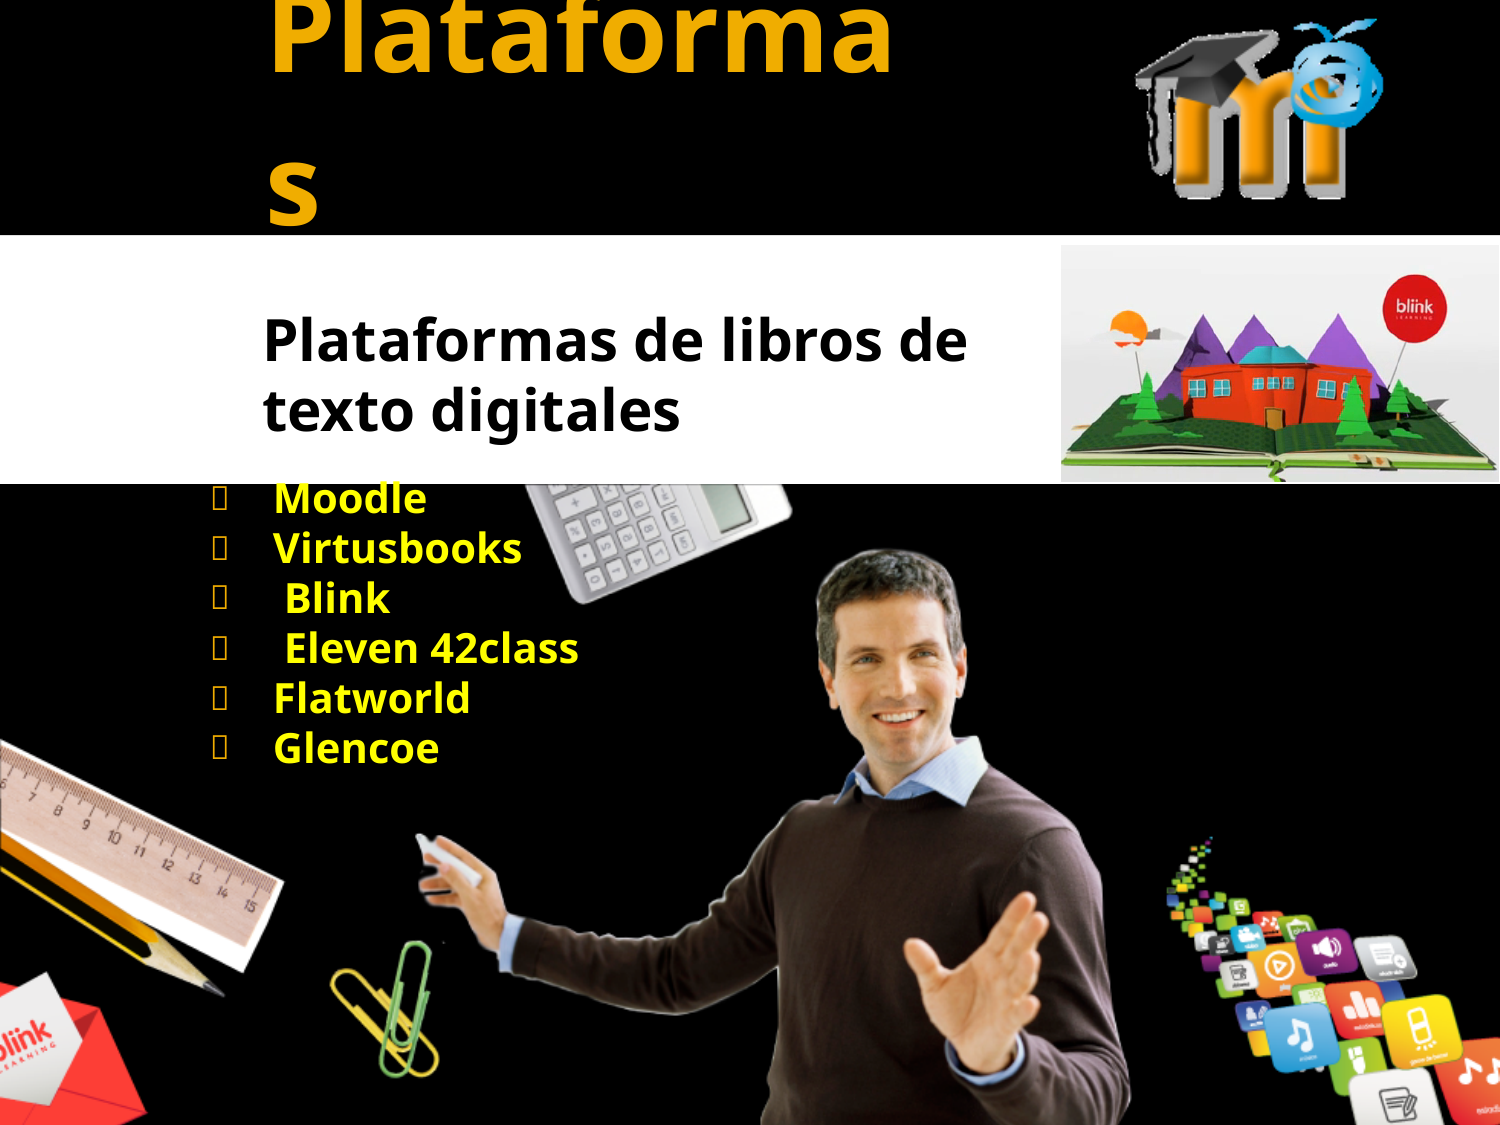

Plataformas
# Plataformas de libros de texto digitales
 Moodle
 Virtusbooks
 Blink
 Eleven 42class
 Flatworld
 Glencoe